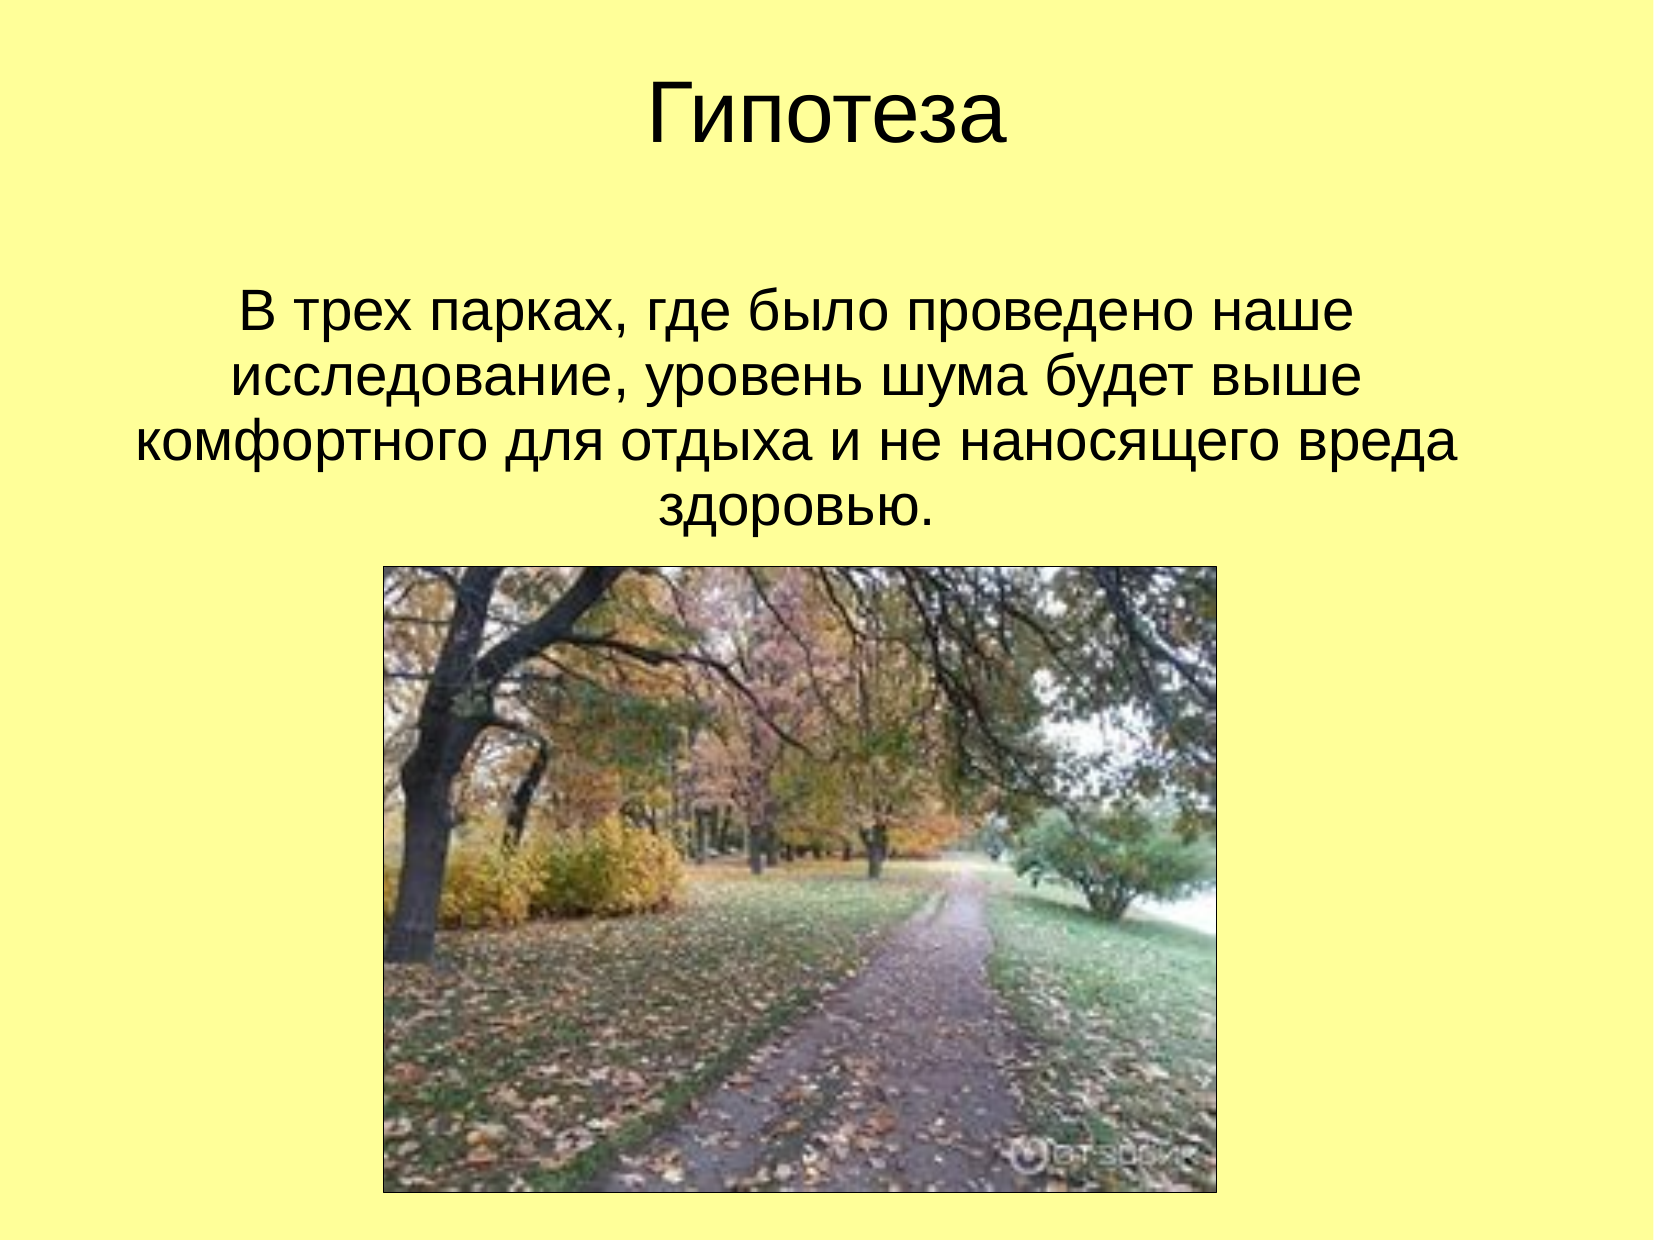

# Гипотеза
В трех парках, где было проведено наше исследование, уровень шума будет выше комфортного для отдыха и не наносящего вреда здоровью.
http://otzovik.com